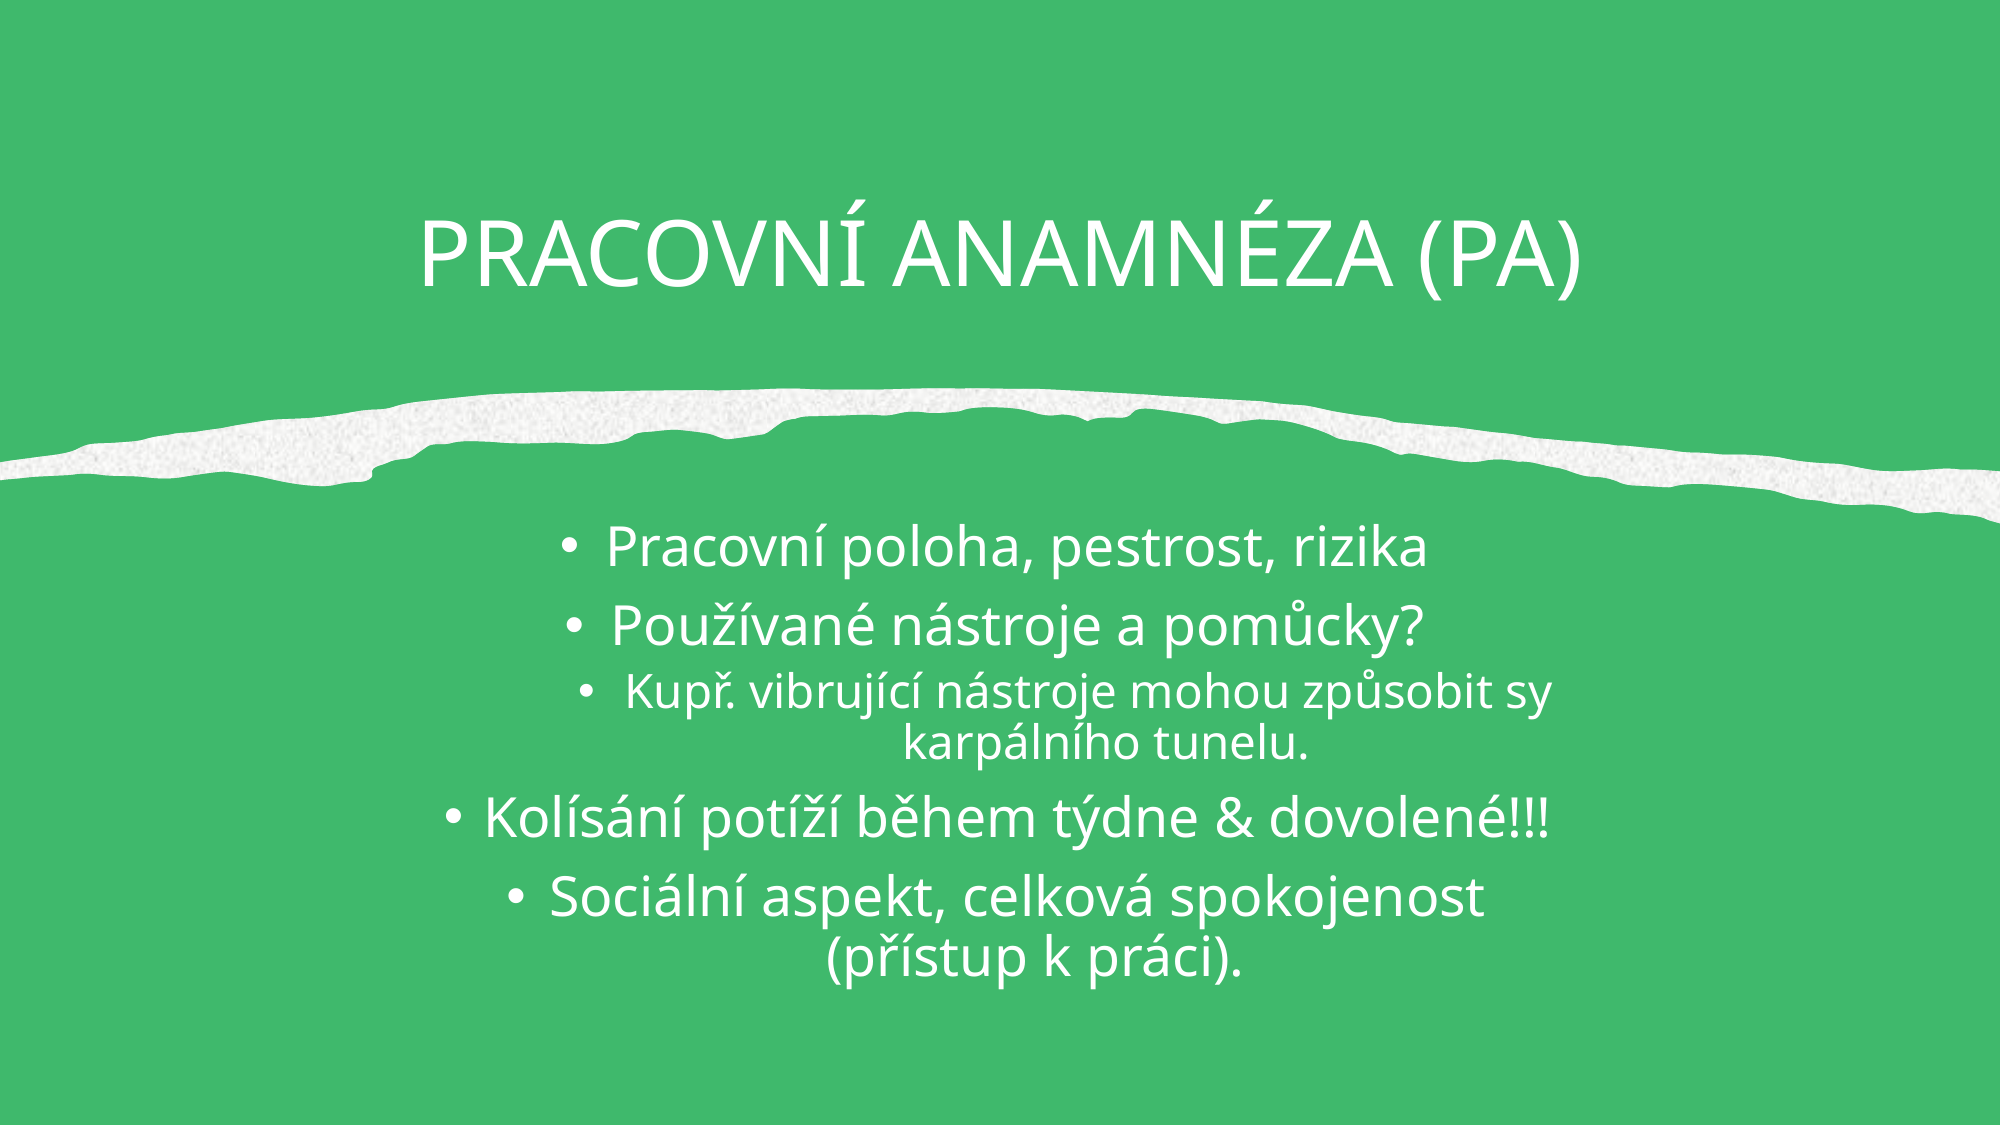

# PRACOVNÍ ANAMNÉZA (PA)
Pracovní poloha, pestrost, rizika
Používané nástroje a pomůcky?
Kupř. vibrující nástroje mohou způsobit sy karpálního tunelu.
Kolísání potíží během týdne & dovolené!!!
Sociální aspekt, celková spokojenost (přístup k práci).